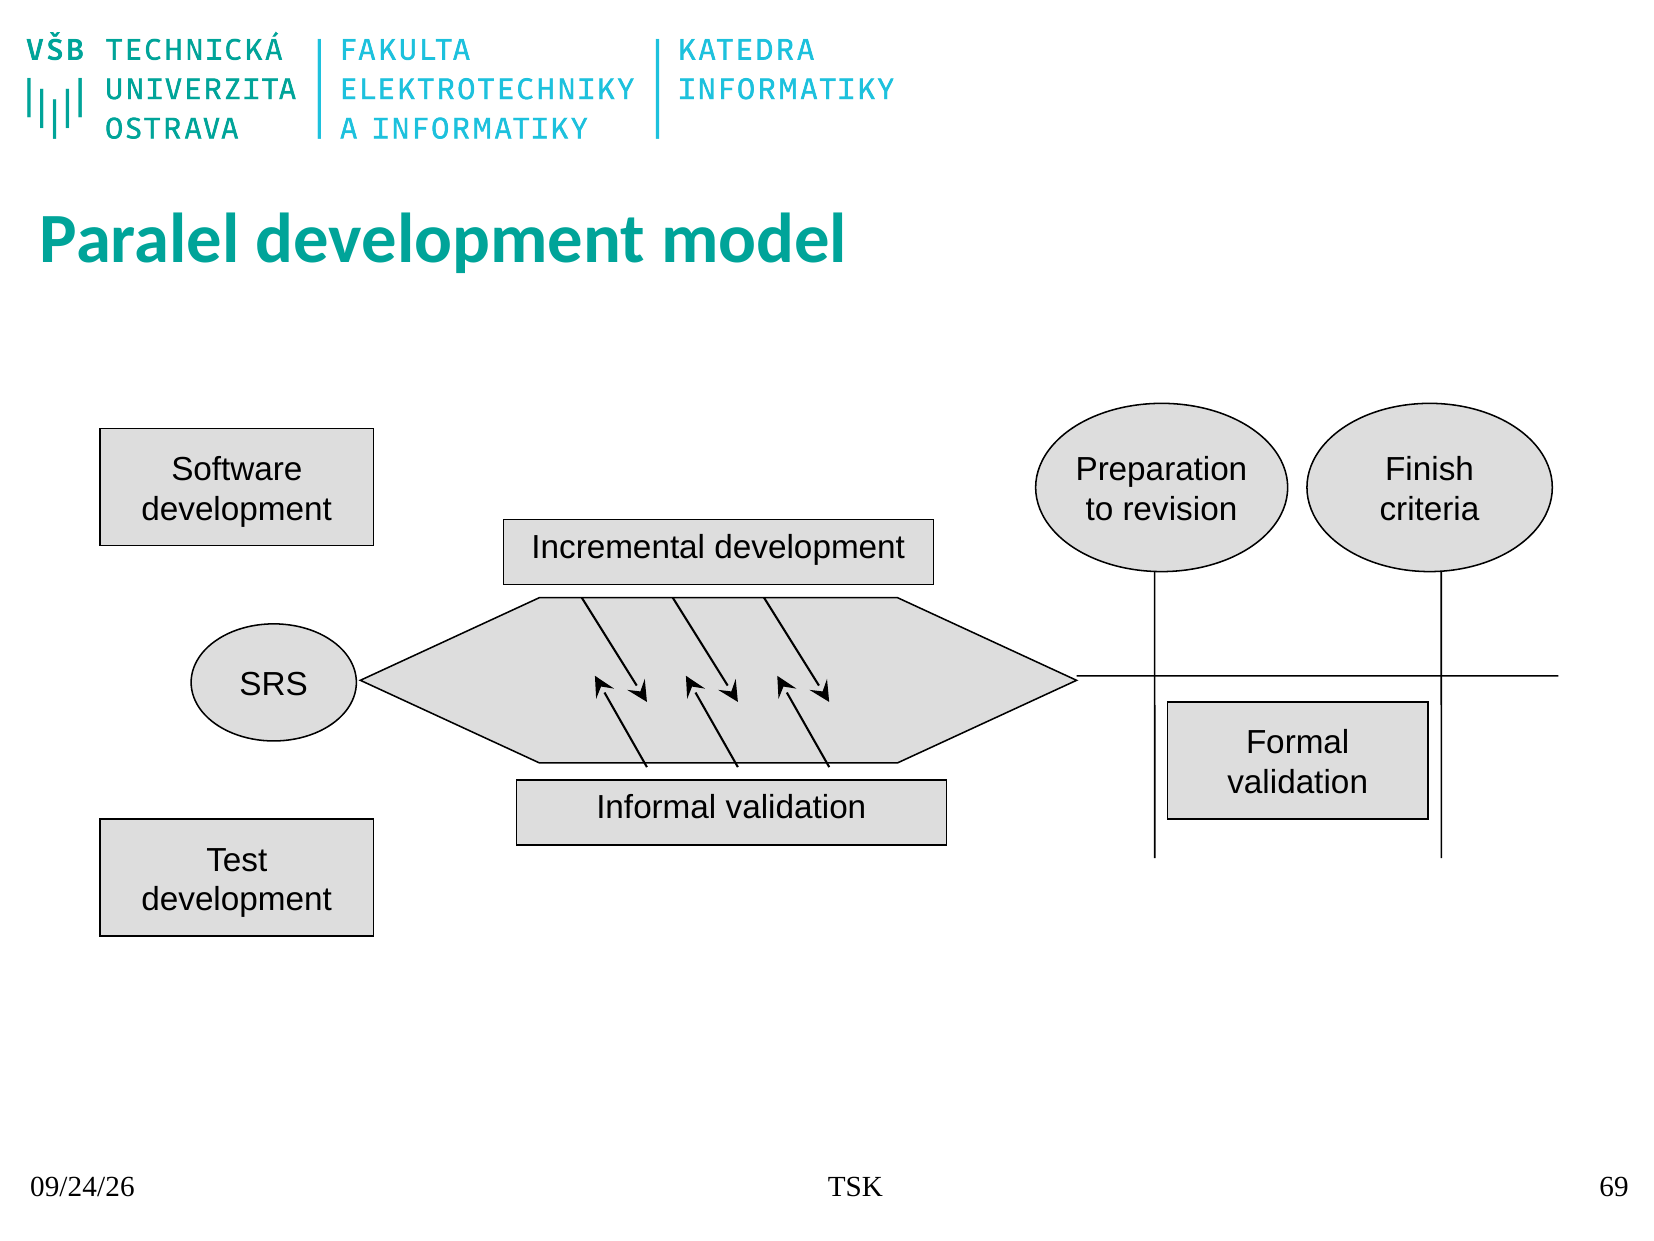

# Paralel development model
Preparation
to revision
Finish
criteria
Software
development
Incremental development
SRS
Formal
validation
Informal validation
Test
development
TSK
69